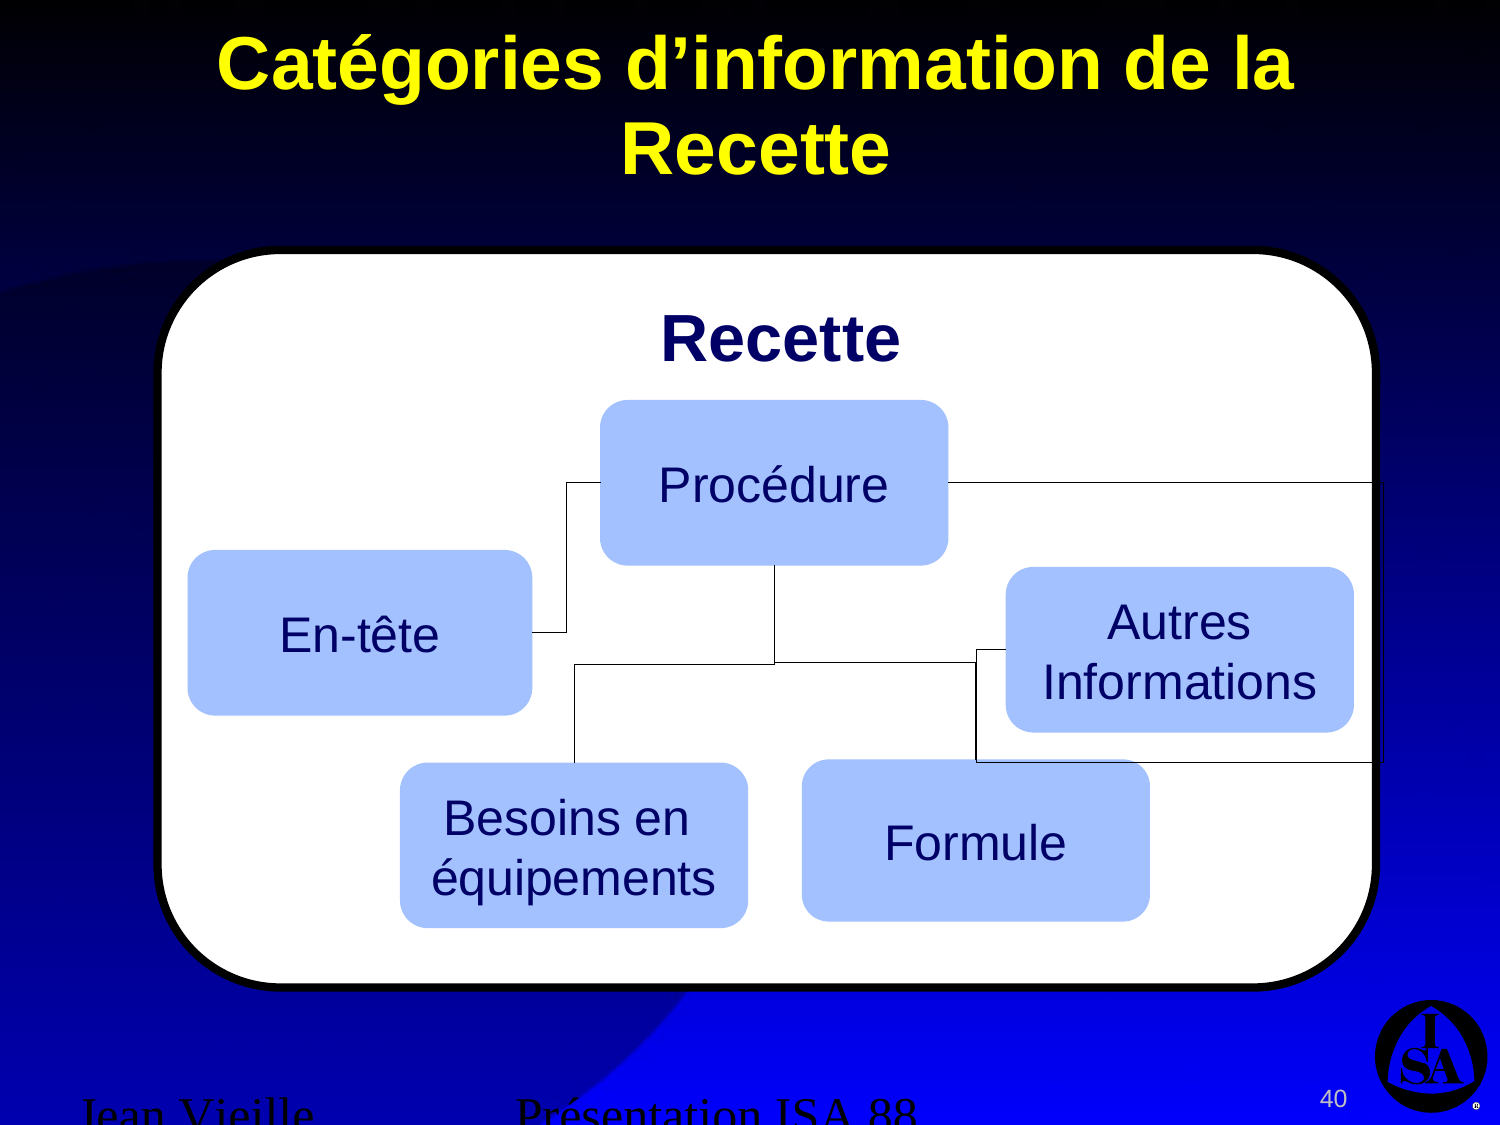

# Catégories d’information de la Recette
Recette
Procédure
En-tête
Autres
Informations
Formule
Besoins en
équipements